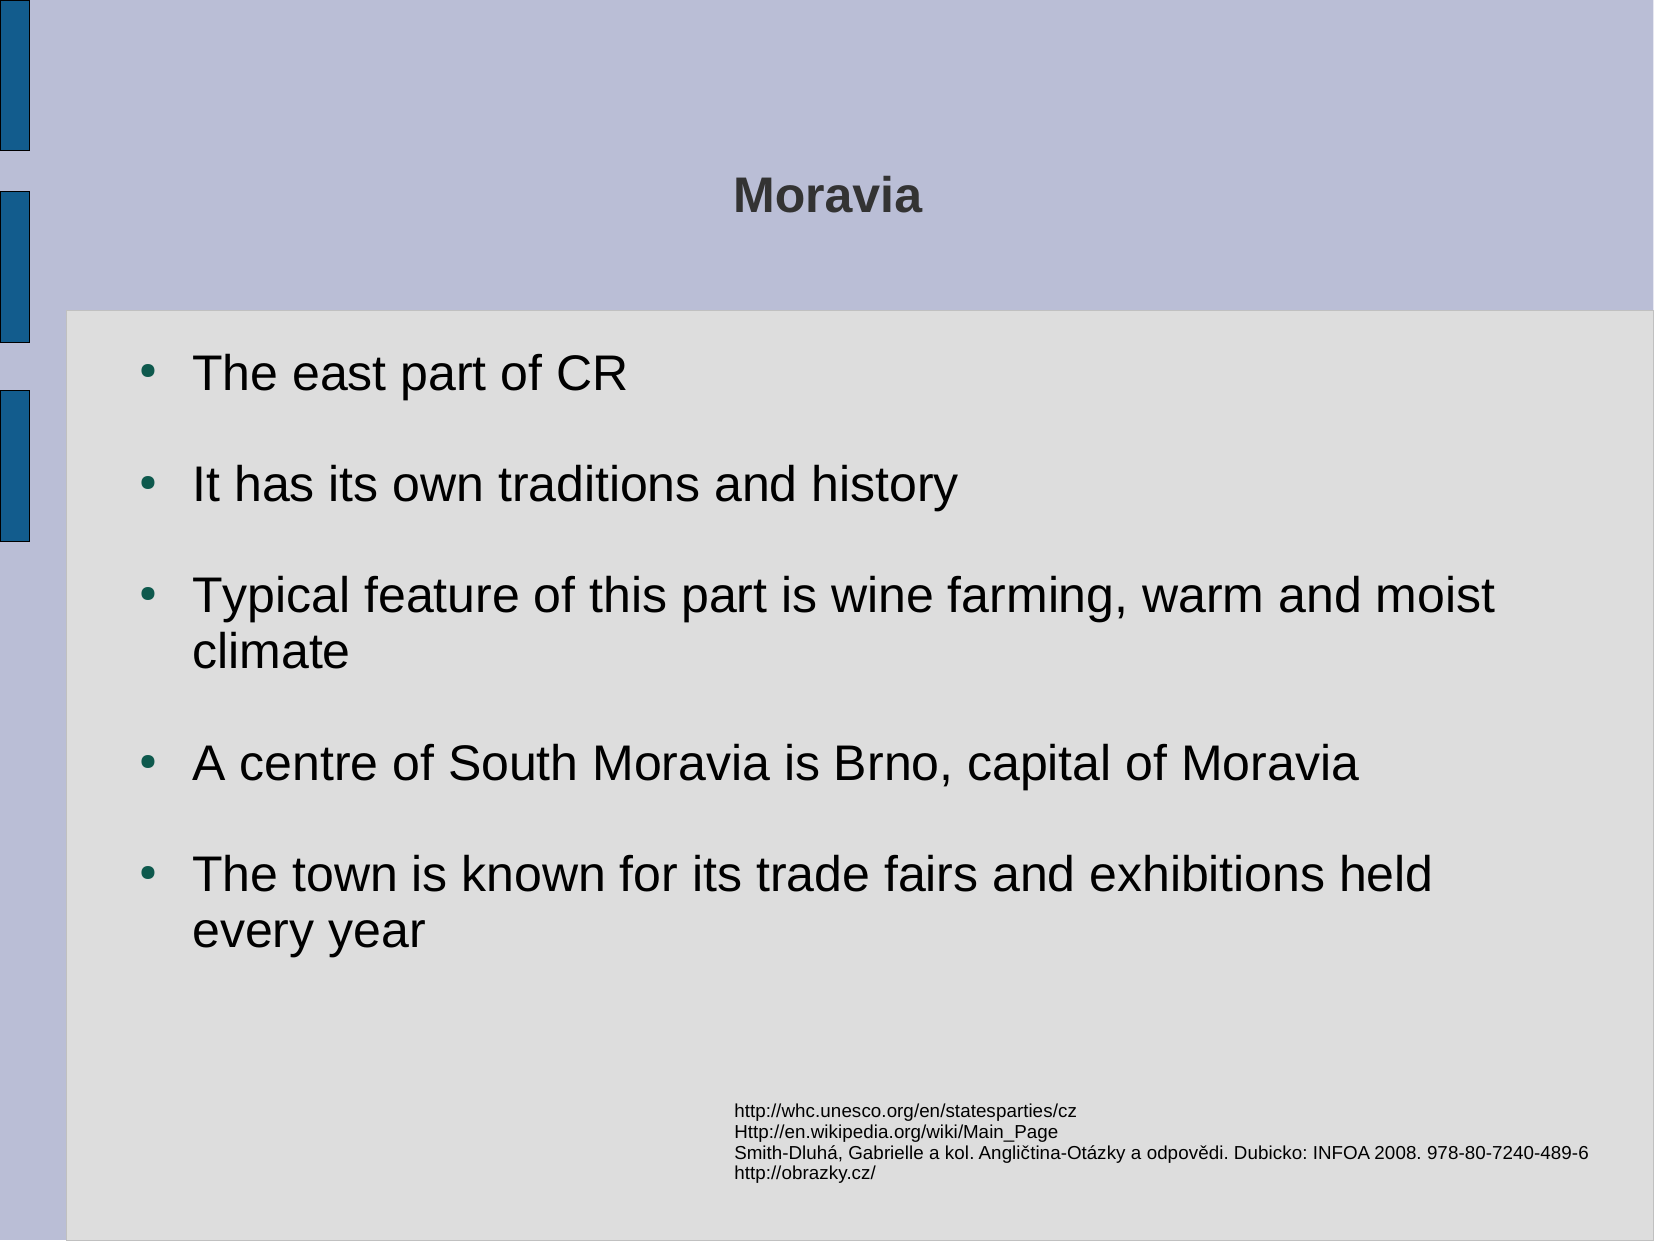

# Moravia
The east part of CR
It has its own traditions and history
Typical feature of this part is wine farming, warm and moist climate
A centre of South Moravia is Brno, capital of Moravia
The town is known for its trade fairs and exhibitions held every year
http://whc.unesco.org/en/statesparties/cz
Http://en.wikipedia.org/wiki/Main_Page
Smith-Dluhá, Gabrielle a kol. Angličtina-Otázky a odpovědi. Dubicko: INFOA 2008. 978-80-7240-489-6
http://obrazky.cz/